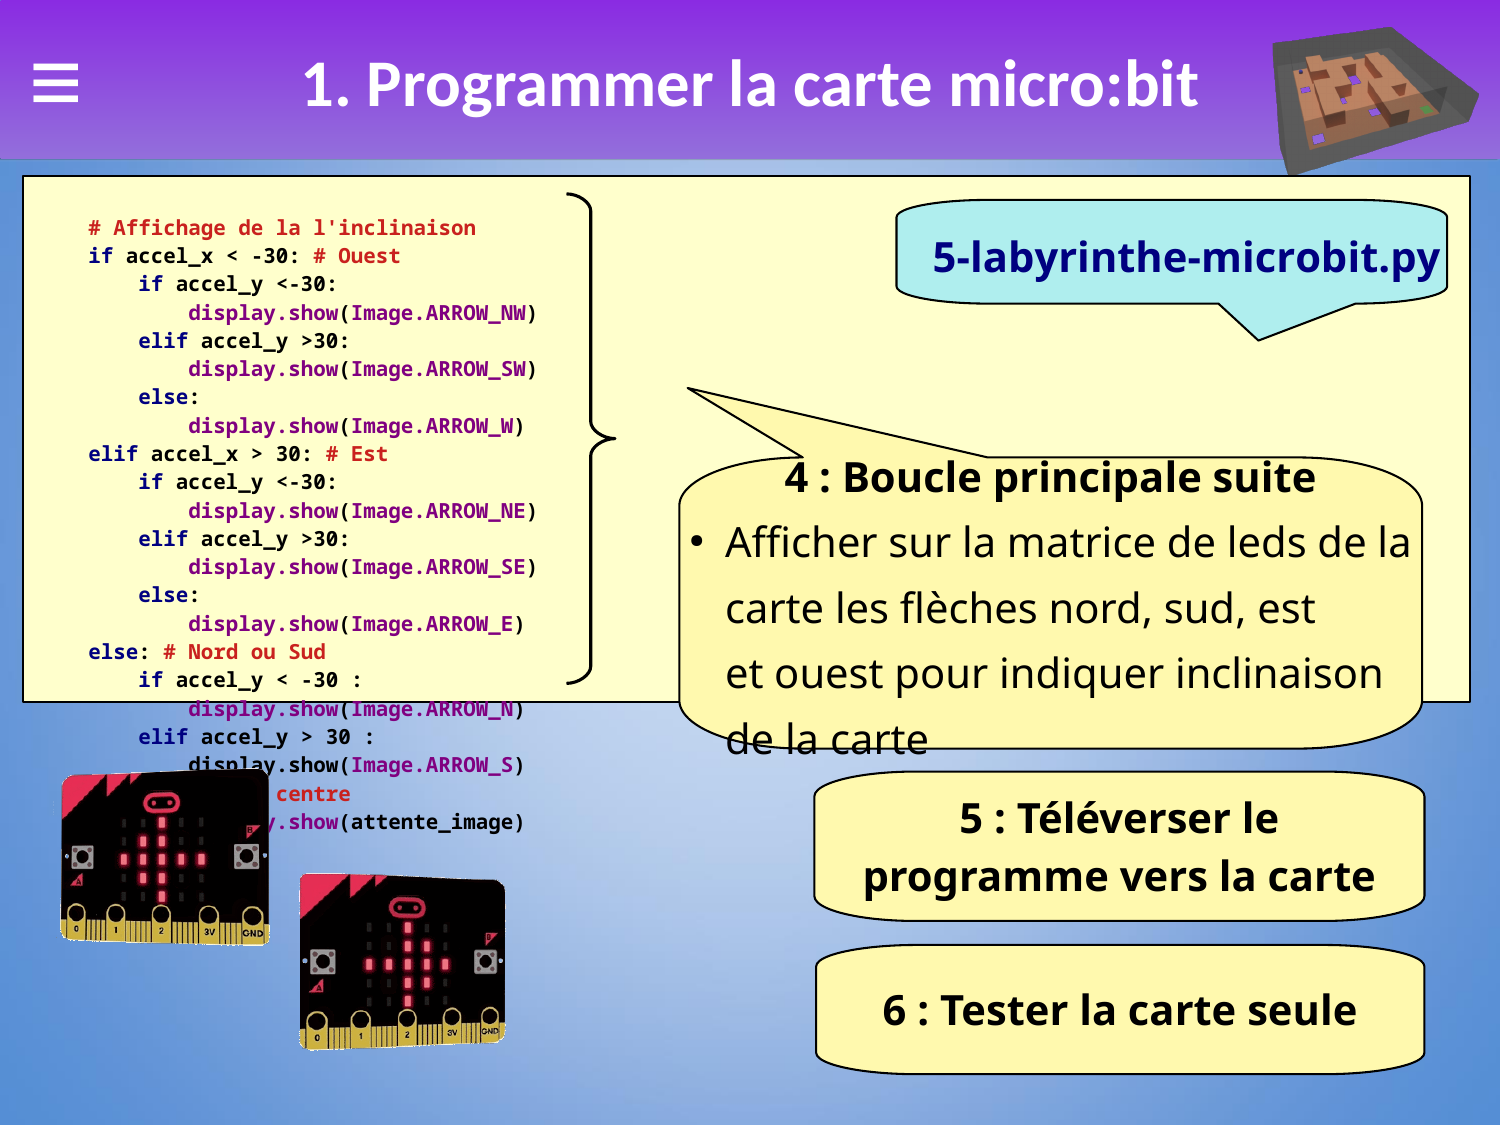

1. Programmer la carte micro:bit
≡
 # Affichage de la l'inclinaison
 if accel_x < -30: # Ouest
 if accel_y <-30:
 display.show(Image.ARROW_NW)
 elif accel_y >30:
 display.show(Image.ARROW_SW)
 else:
 display.show(Image.ARROW_W)
 elif accel_x > 30: # Est
 if accel_y <-30:
 display.show(Image.ARROW_NE)
 elif accel_y >30:
 display.show(Image.ARROW_SE)
 else:
 display.show(Image.ARROW_E)
 else: # Nord ou Sud
 if accel_y < -30 :
 display.show(Image.ARROW_N)
 elif accel_y > 30 :
 display.show(Image.ARROW_S)
 else: # Au centre
 display.show(attente_image)
 sleep(100)
5-labyrinthe-microbit.py
4 : Boucle principale suite
Afficher sur la matrice de leds de la
carte les flèches nord, sud, est
et ouest pour indiquer inclinaison
de la carte
5 : Téléverser le
programme vers la carte
6 : Tester la carte seule